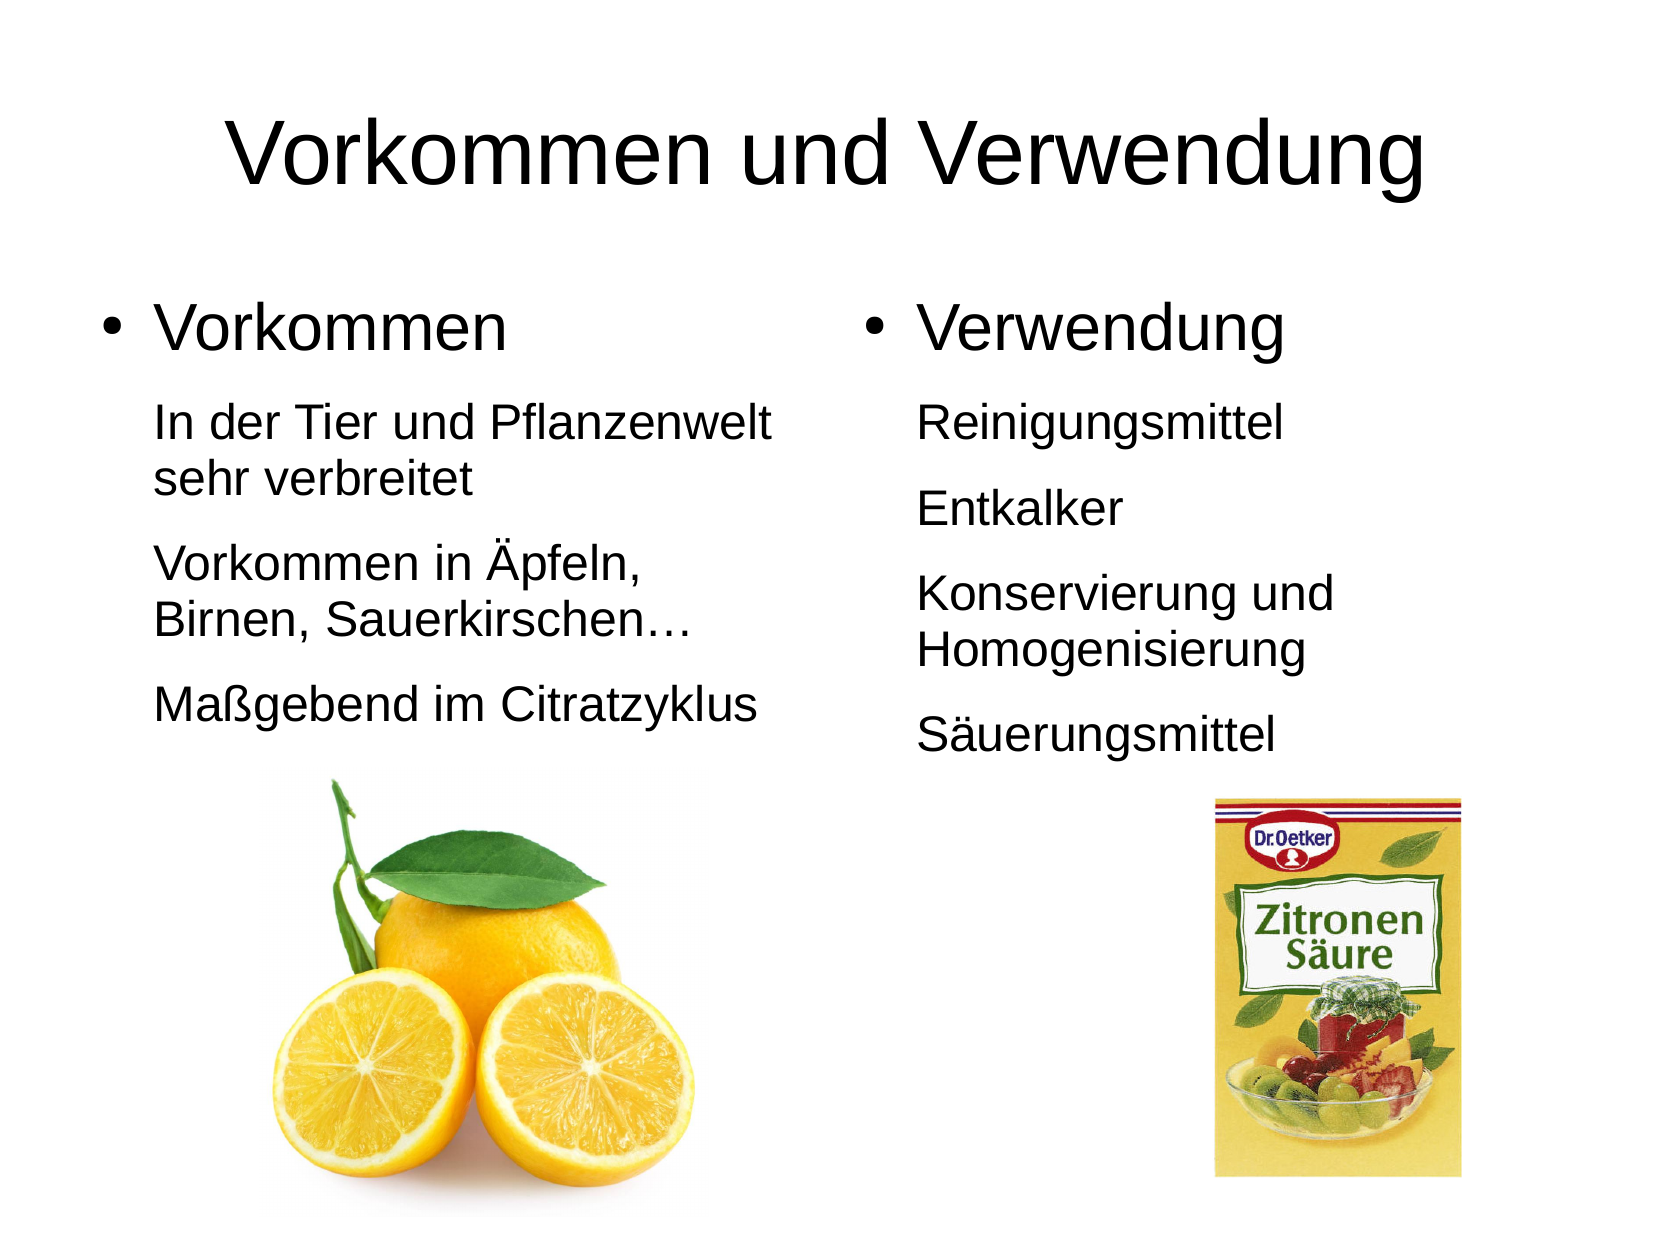

# Vorkommen und Verwendung
Vorkommen
In der Tier und Pflanzenwelt sehr verbreitet
Vorkommen in Äpfeln, Birnen, Sauerkirschen…
Maßgebend im Citratzyklus
Verwendung
Reinigungsmittel
Entkalker
Konservierung und Homogenisierung
Säuerungsmittel